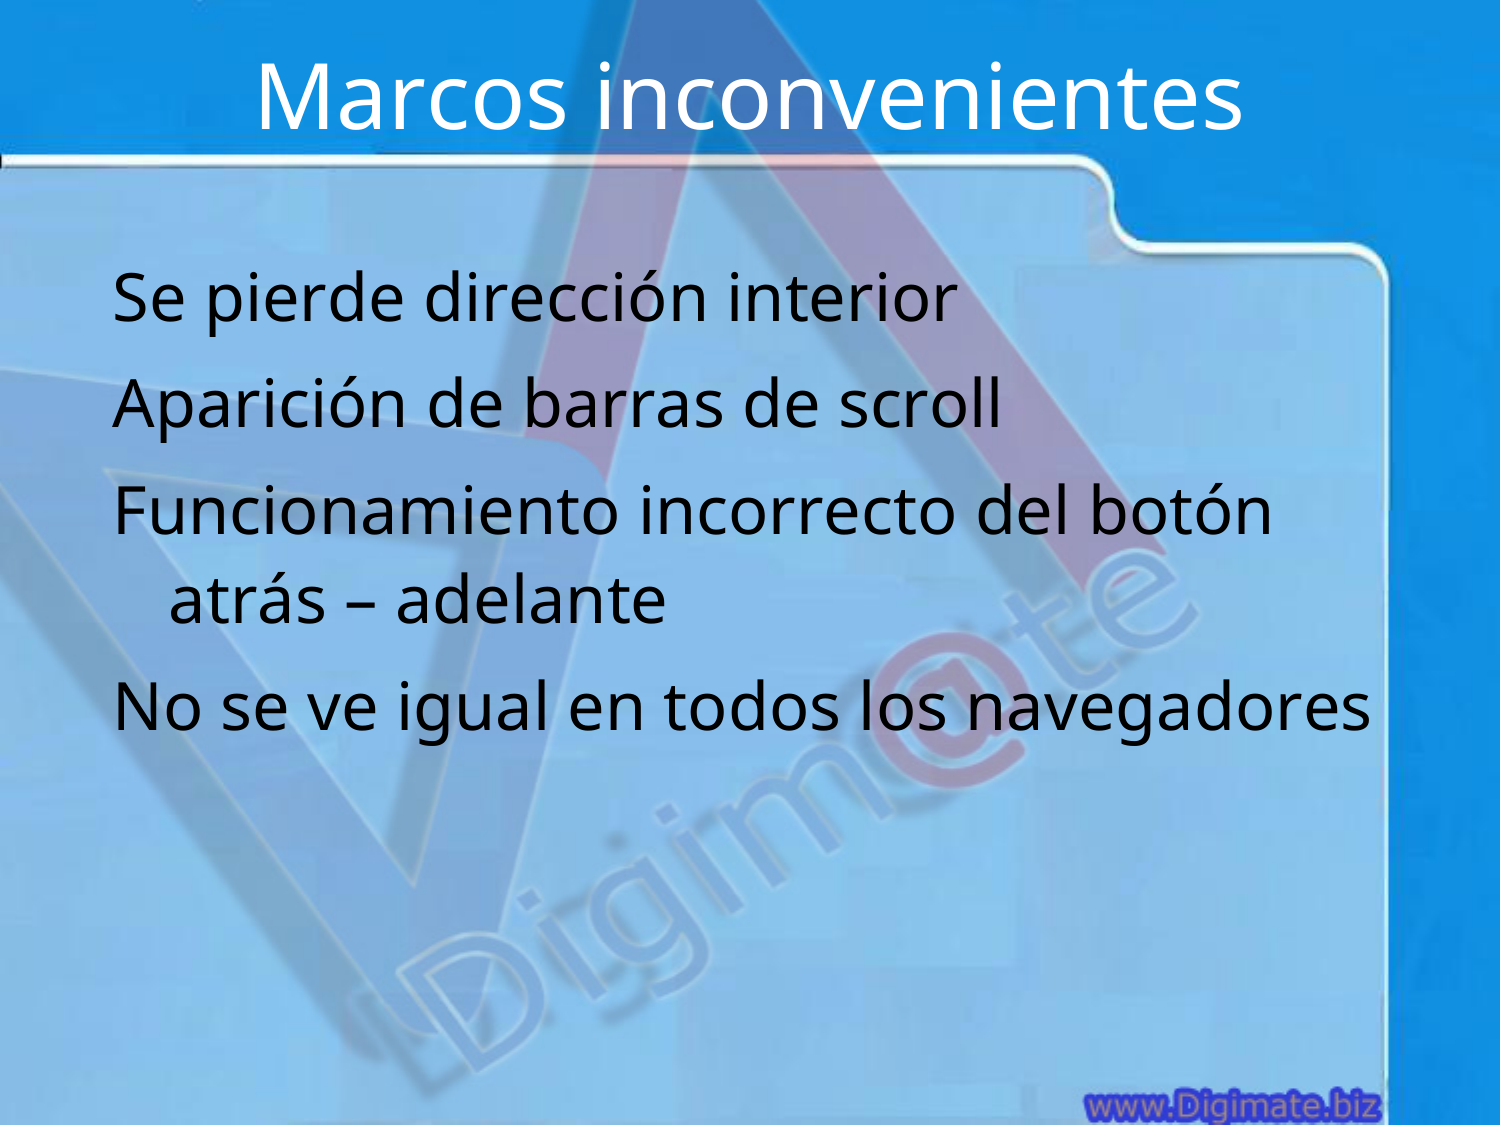

# Marcos inconvenientes
Se pierde dirección interior
Aparición de barras de scroll
Funcionamiento incorrecto del botón atrás – adelante
No se ve igual en todos los navegadores